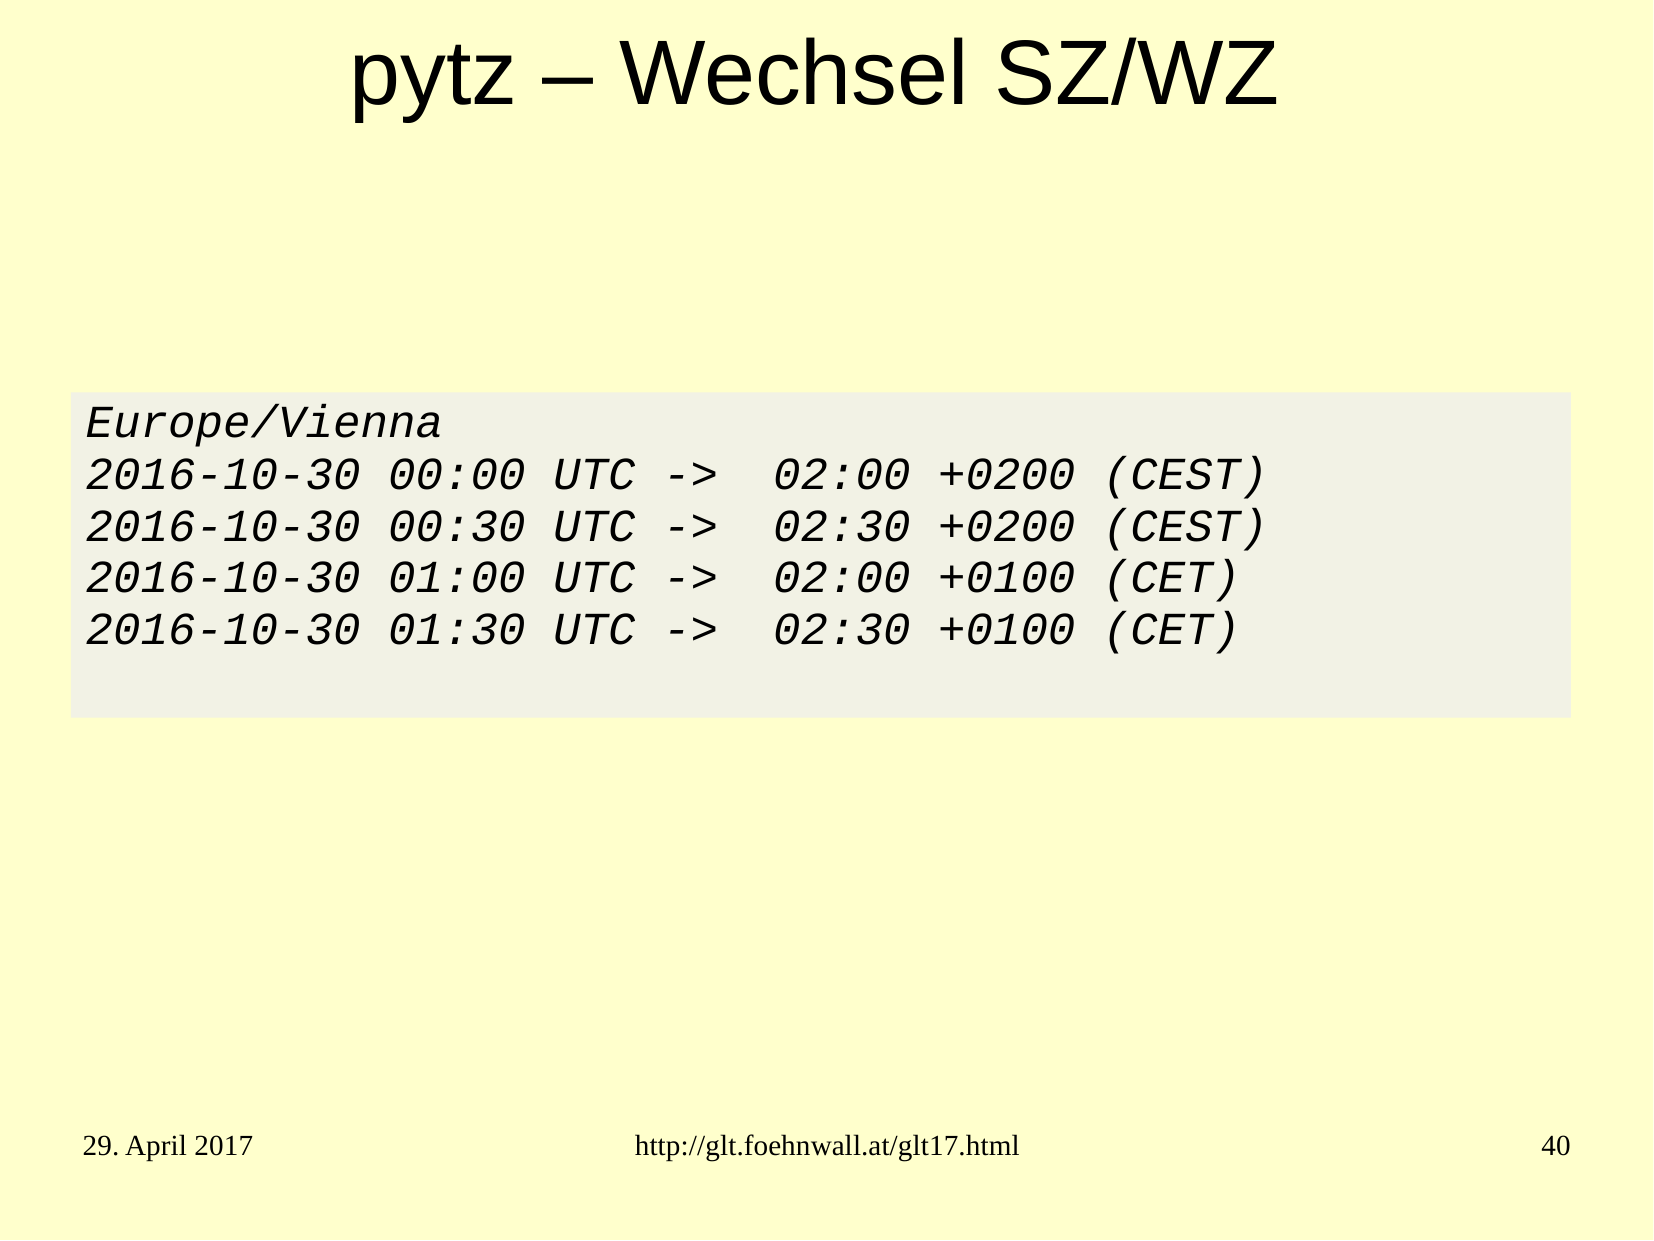

# pytz – Wechsel SZ/WZ
Europe/Vienna
2016-10-30 00:00 UTC -> 02:00 +0200 (CEST)
2016-10-30 00:30 UTC -> 02:30 +0200 (CEST)
2016-10-30 01:00 UTC -> 02:00 +0100 (CET)
2016-10-30 01:30 UTC -> 02:30 +0100 (CET)
29. April 2017
http://glt.foehnwall.at/glt17.html
40